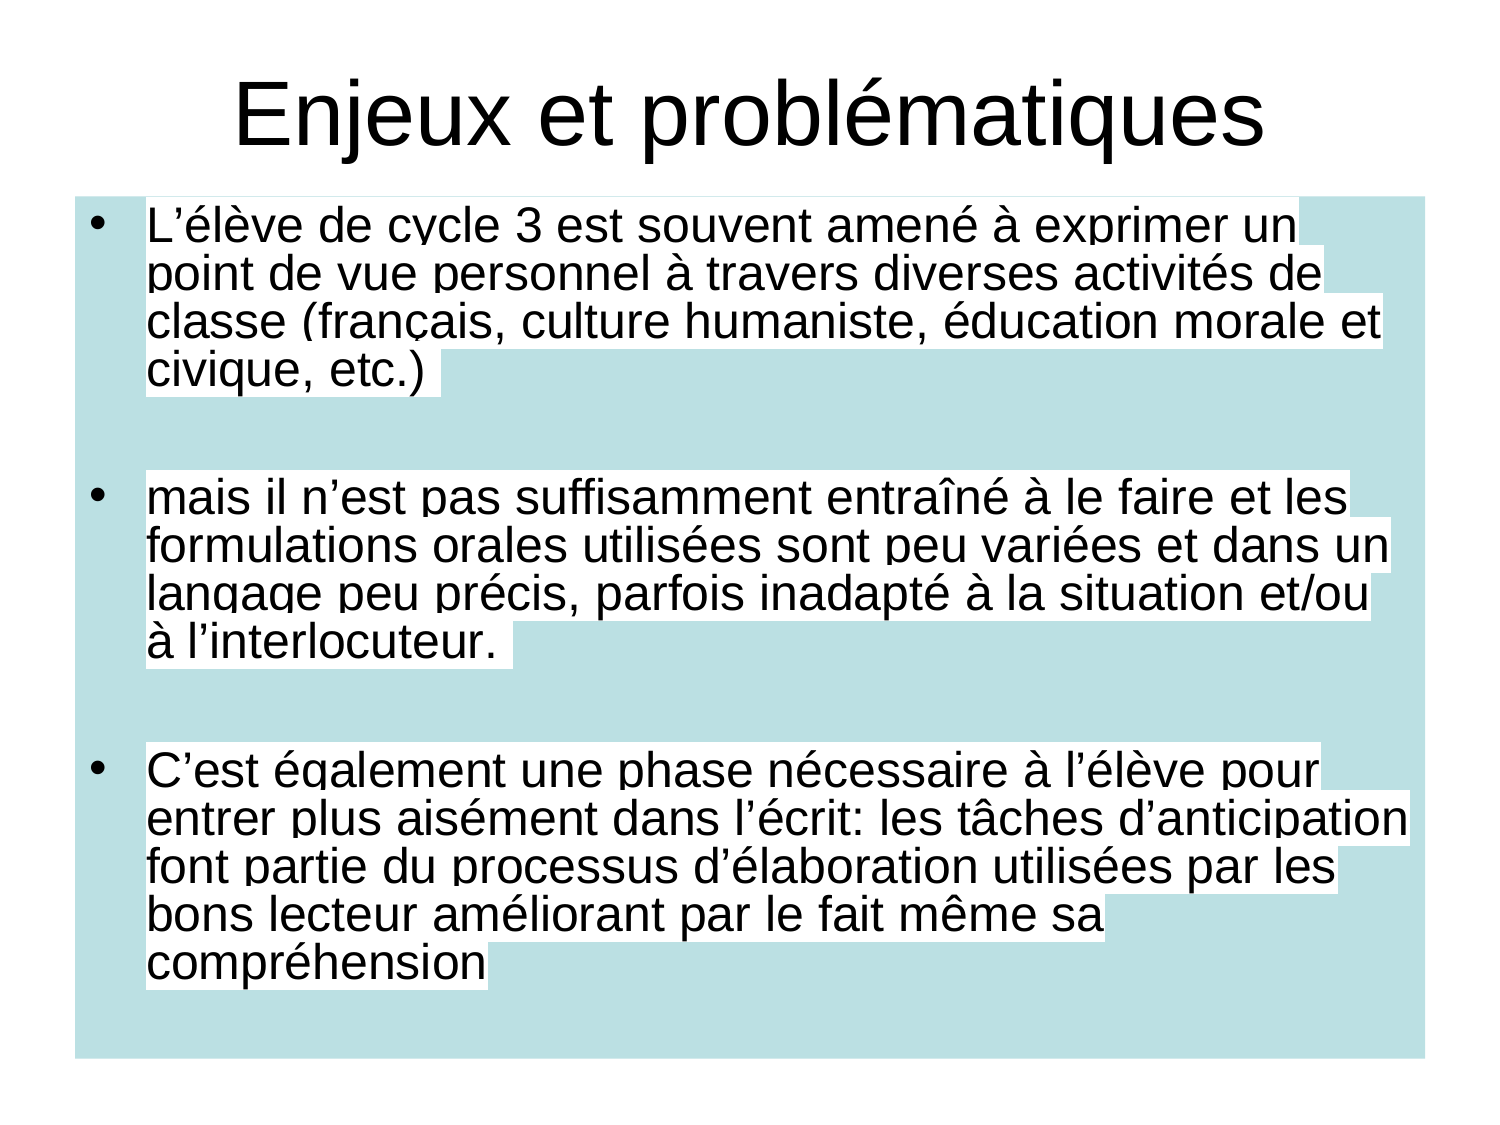

# Enjeux et problématiques
L’élève de cycle 3 est souvent amené à exprimer un point de vue personnel à travers diverses activités de classe (français, culture humaniste, éducation morale et civique, etc.)
mais il n’est pas suffisamment entraîné à le faire et les formulations orales utilisées sont peu variées et dans un langage peu précis, parfois inadapté à la situation et/ou à l’interlocuteur.
C’est également une phase nécessaire à l’élève pour entrer plus aisément dans l’écrit: les tâches d’anticipation font partie du processus d’élaboration utilisées par les bons lecteur améliorant par le fait même sa compréhension